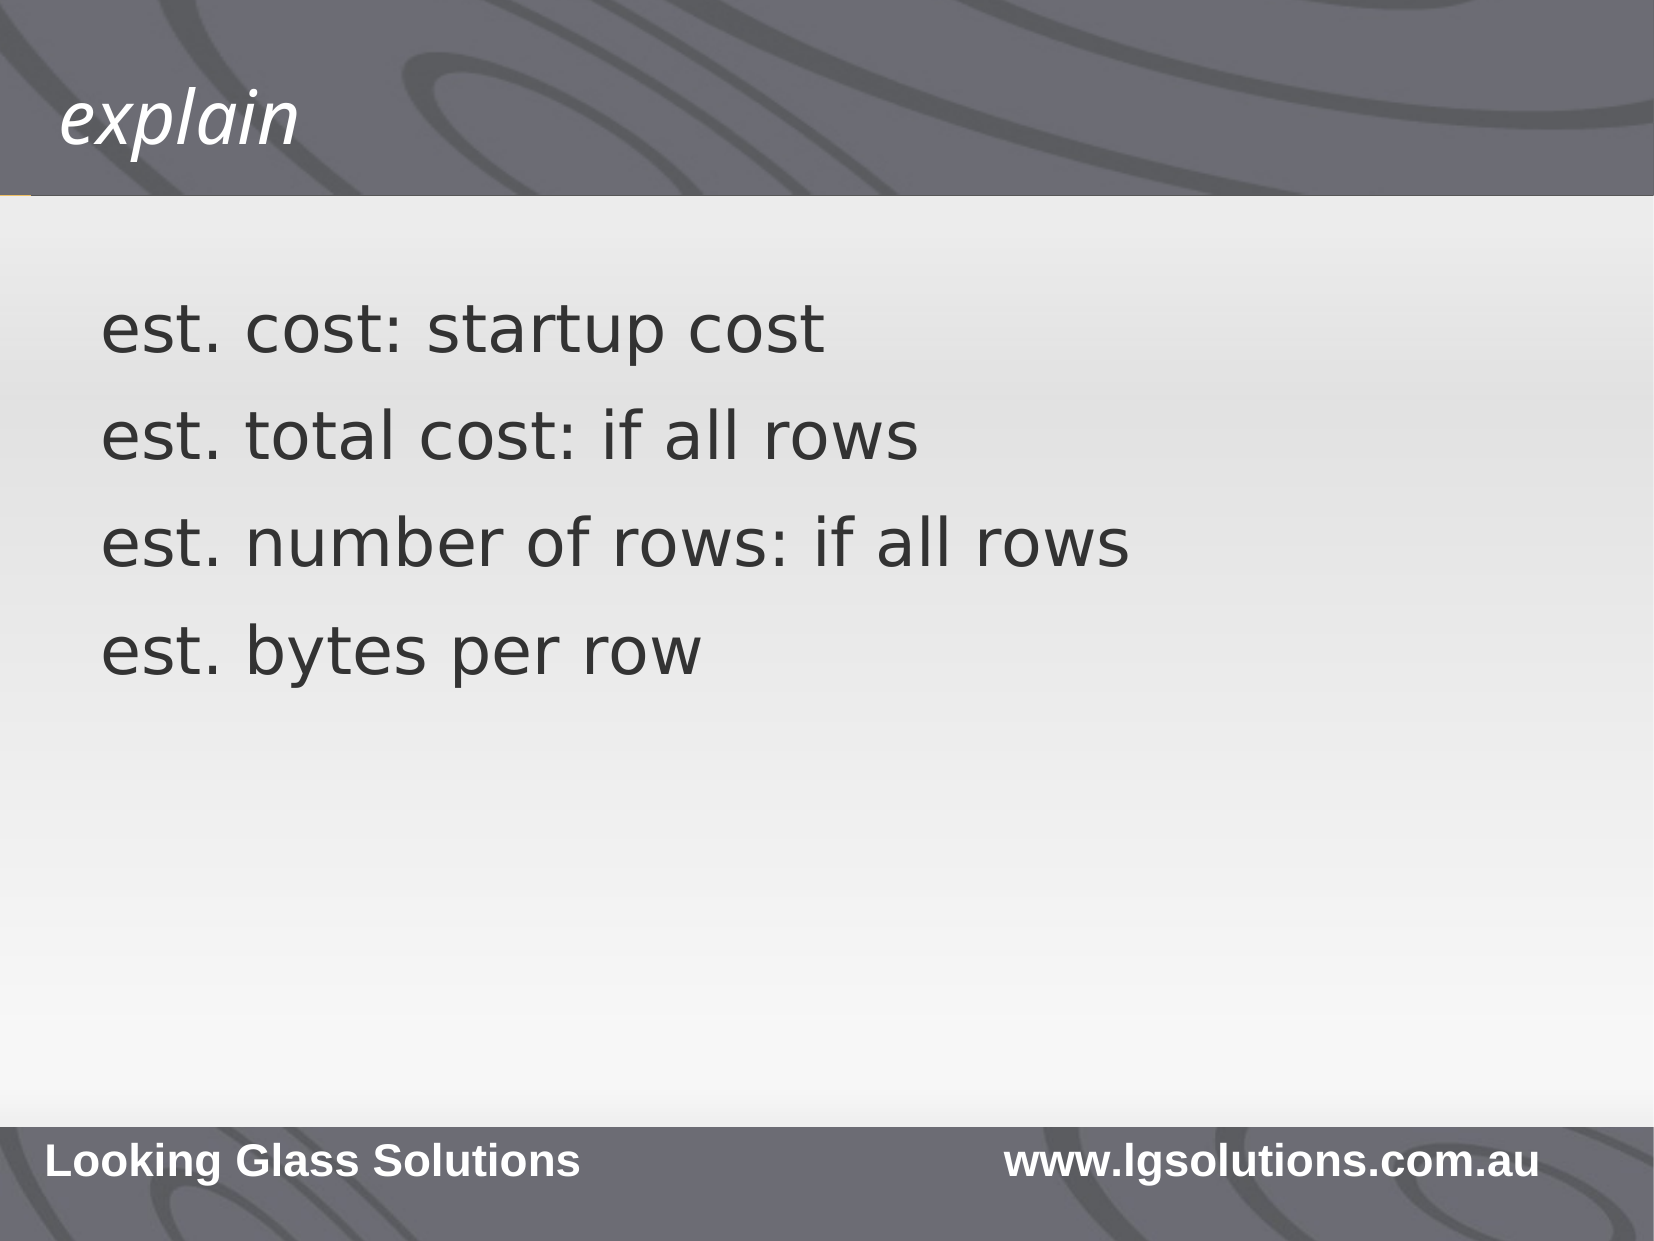

# explain
est. cost: startup cost
est. total cost: if all rows
est. number of rows: if all rows
est. bytes per row